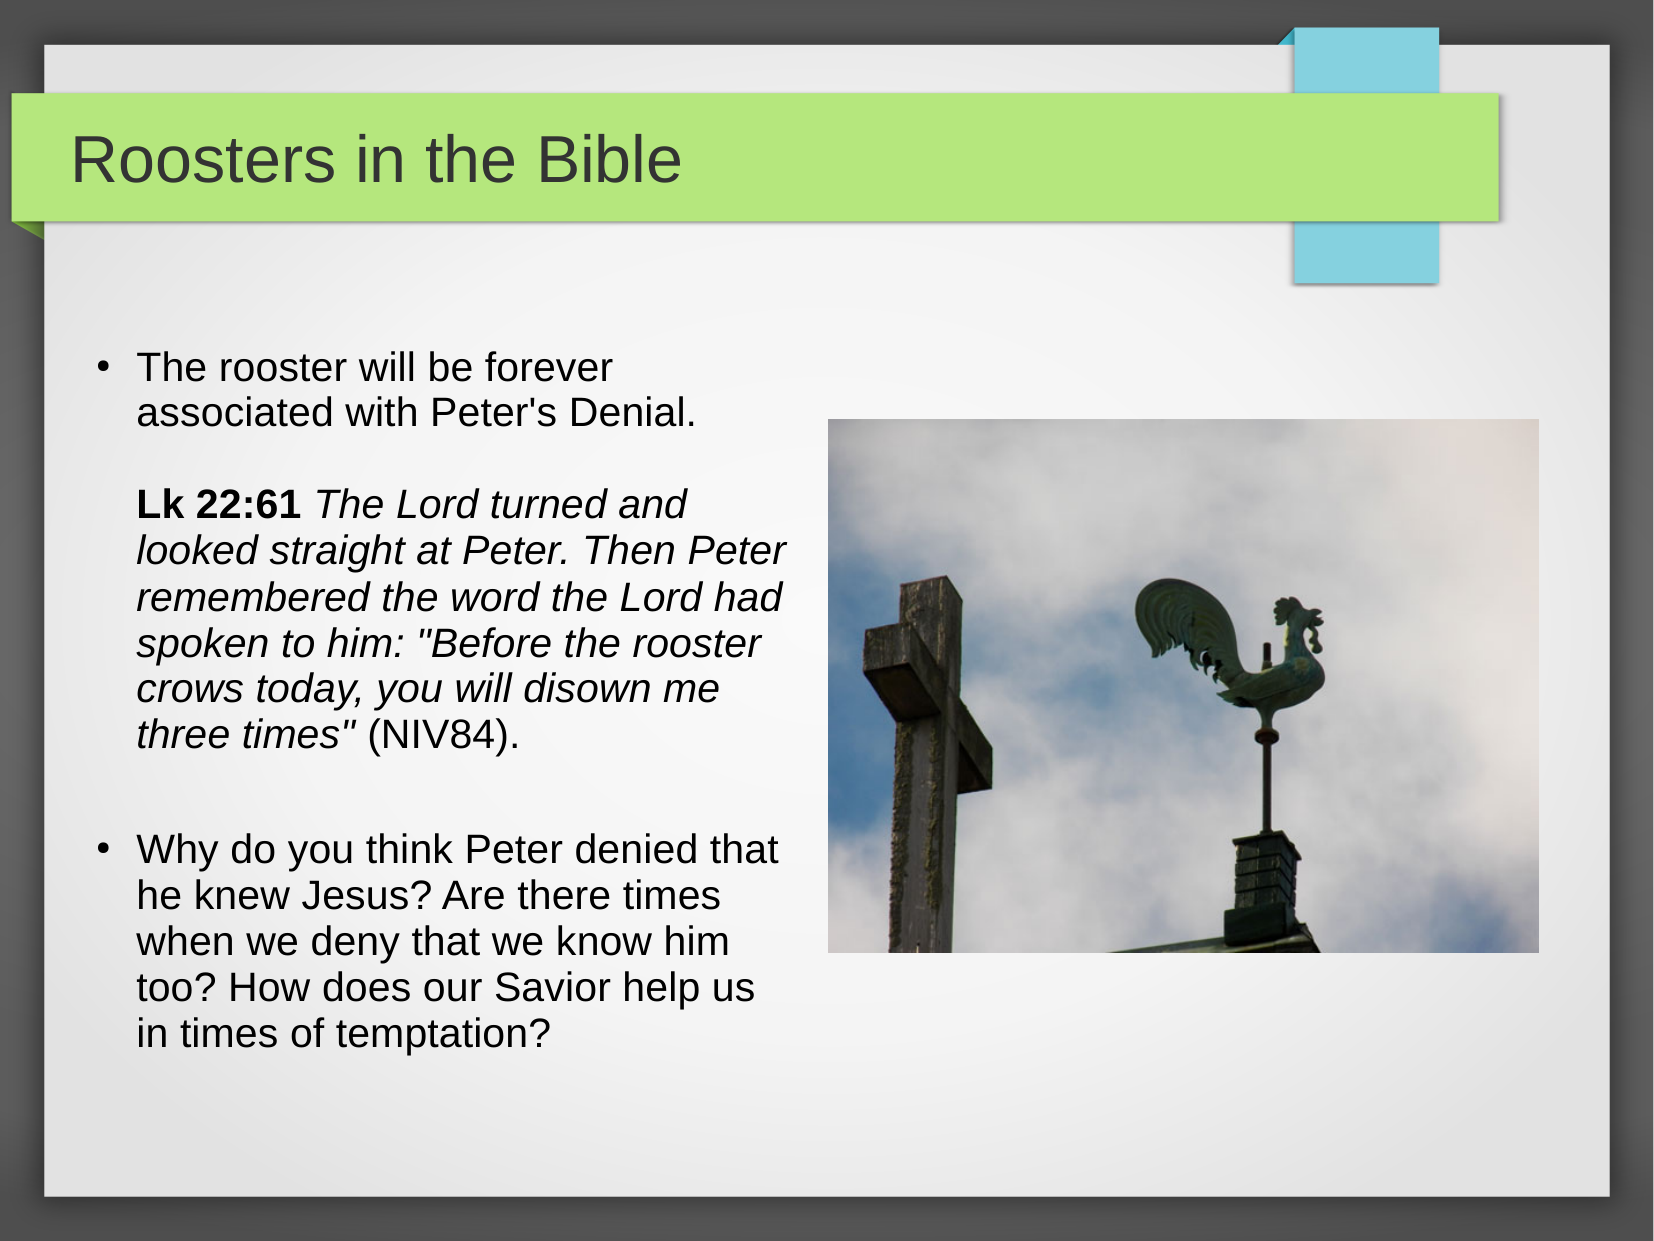

# Roosters in the Bible
The rooster will be forever associated with Peter's Denial.
Lk 22:61 The Lord turned and looked straight at Peter. Then Peter remembered the word the Lord had spoken to him: "Before the rooster crows today, you will disown me three times" (NIV84).
Why do you think Peter denied that he knew Jesus? Are there times when we deny that we know him too? How does our Savior help us in times of temptation?